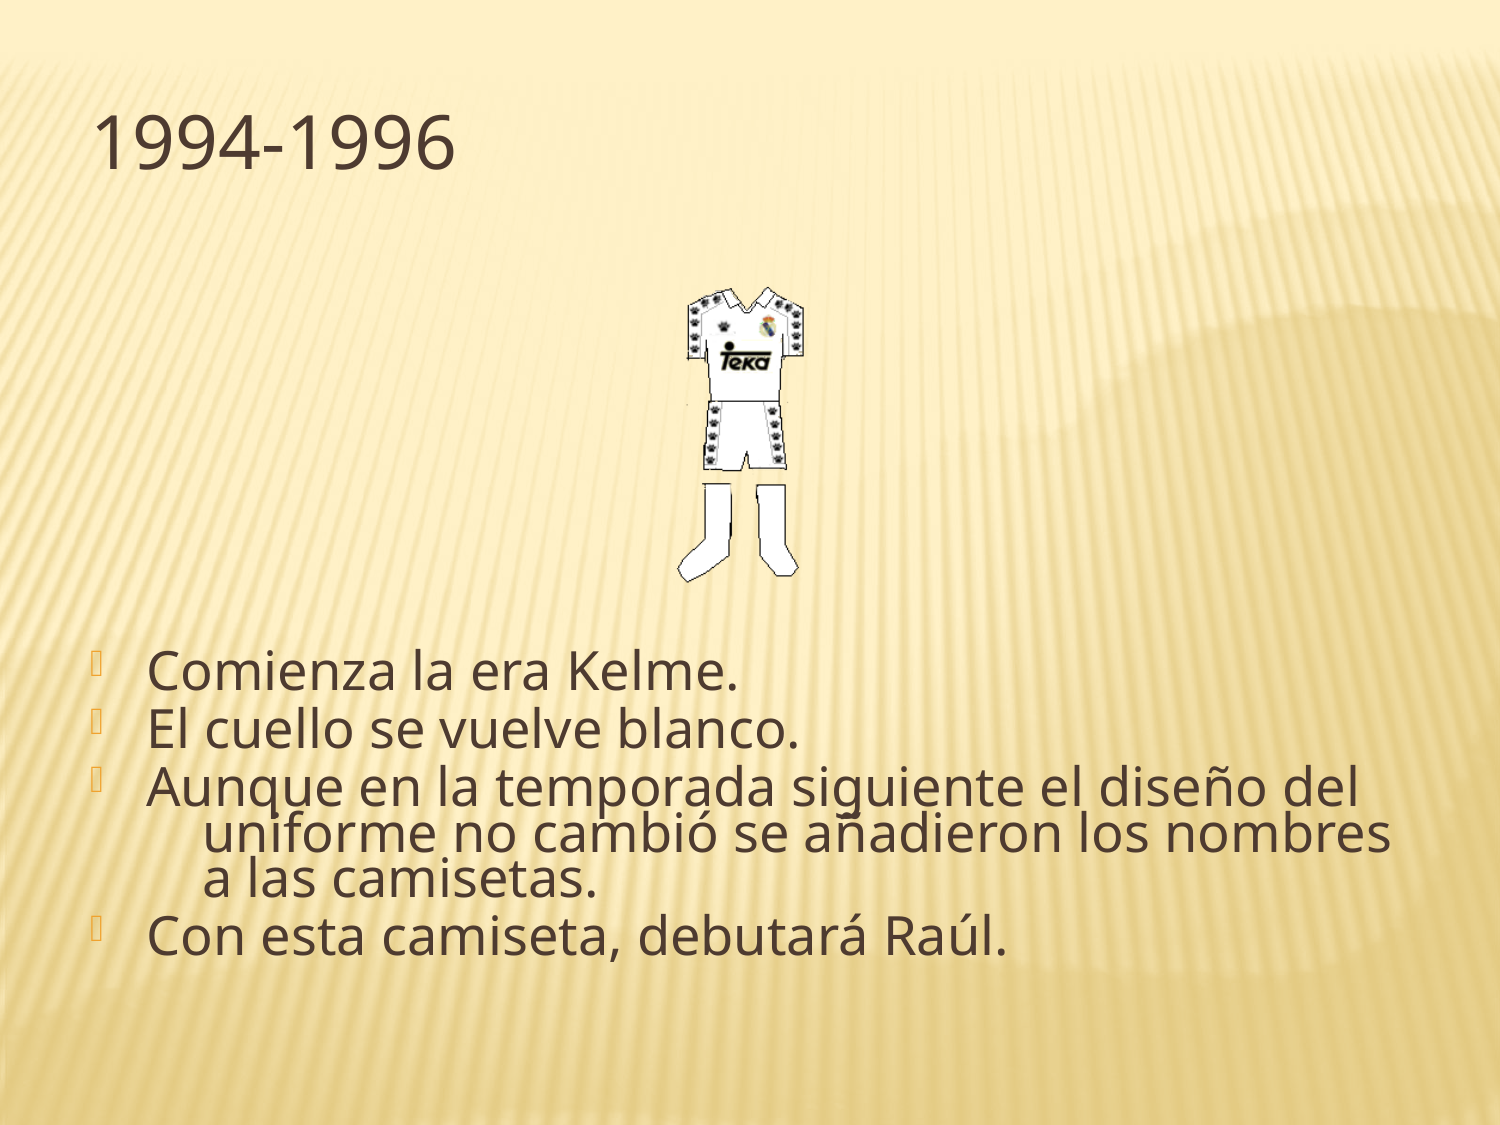

# 1994-1996
Comienza la era Kelme.
El cuello se vuelve blanco.
Aunque en la temporada siguiente el diseño del uniforme no cambió se añadieron los nombres a las camisetas.
Con esta camiseta, debutará Raúl.